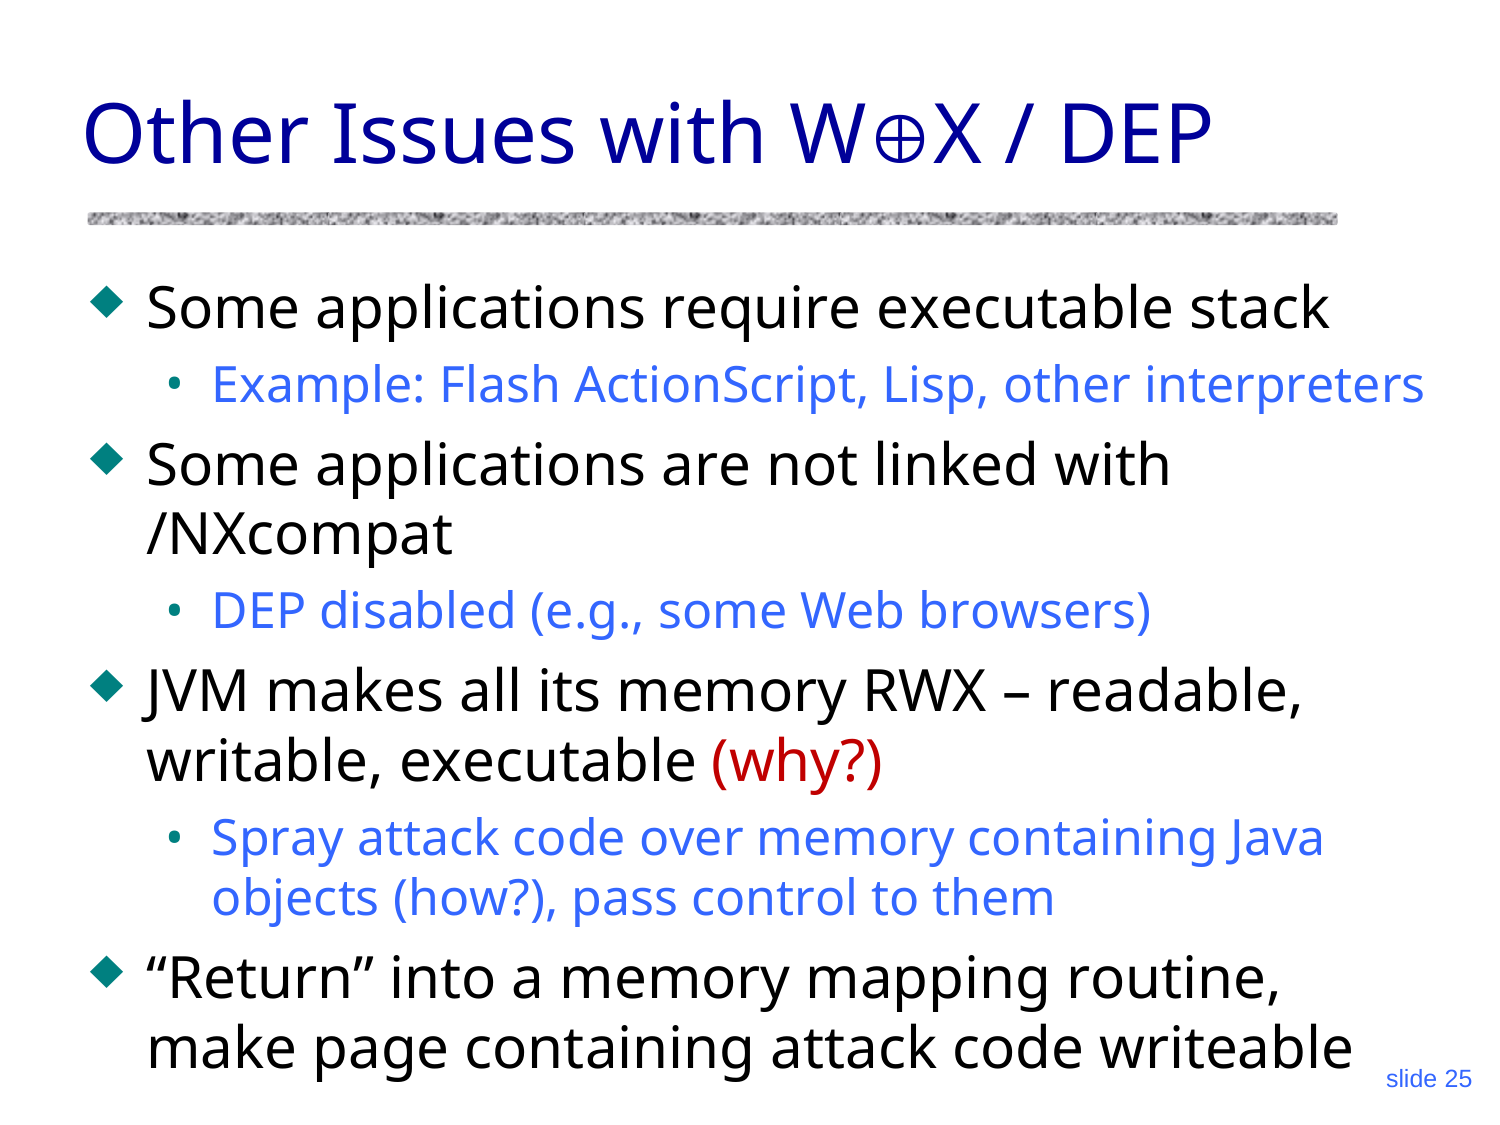

# Other Issues with WX / DEP
Some applications require executable stack
Example: Flash ActionScript, Lisp, other interpreters
Some applications are not linked with /NXcompat
DEP disabled (e.g., some Web browsers)
JVM makes all its memory RWX – readable, writable, executable (why?)
Spray attack code over memory containing Java objects (how?), pass control to them
“Return” into a memory mapping routine, make page containing attack code writeable
slide